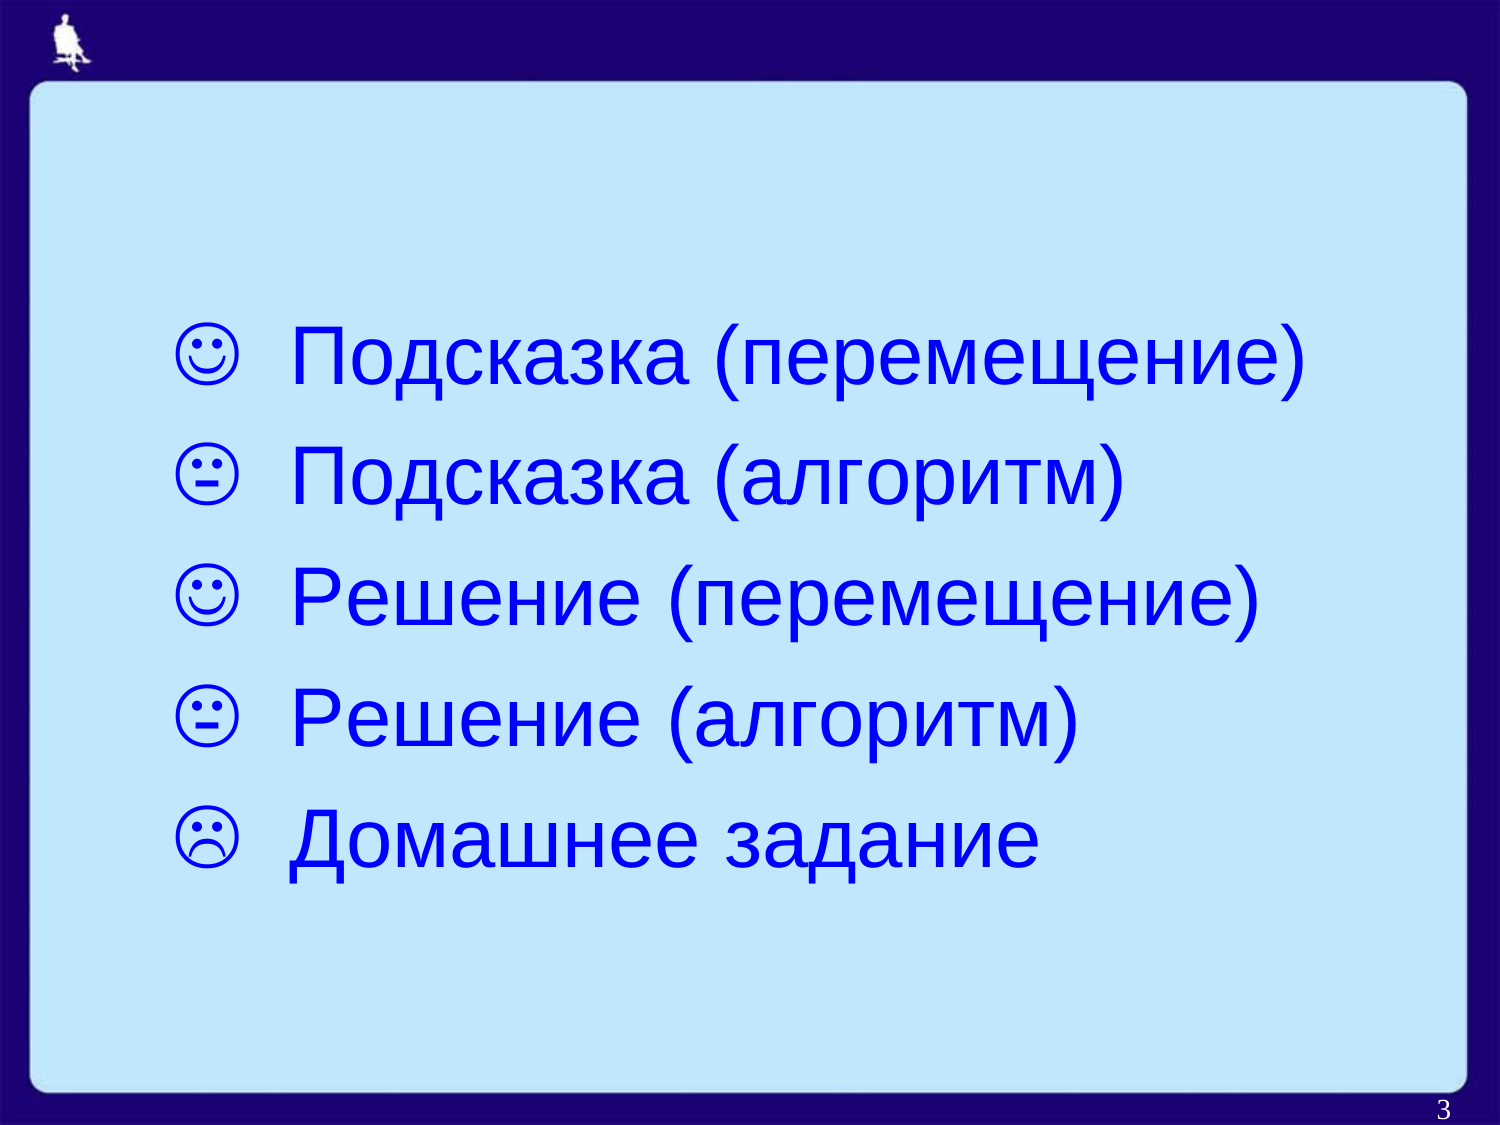

#  Подсказка (перемещение)
  Подсказка (алгоритм)
  Решение (перемещение)
  Решение (алгоритм)
  Домашнее задание